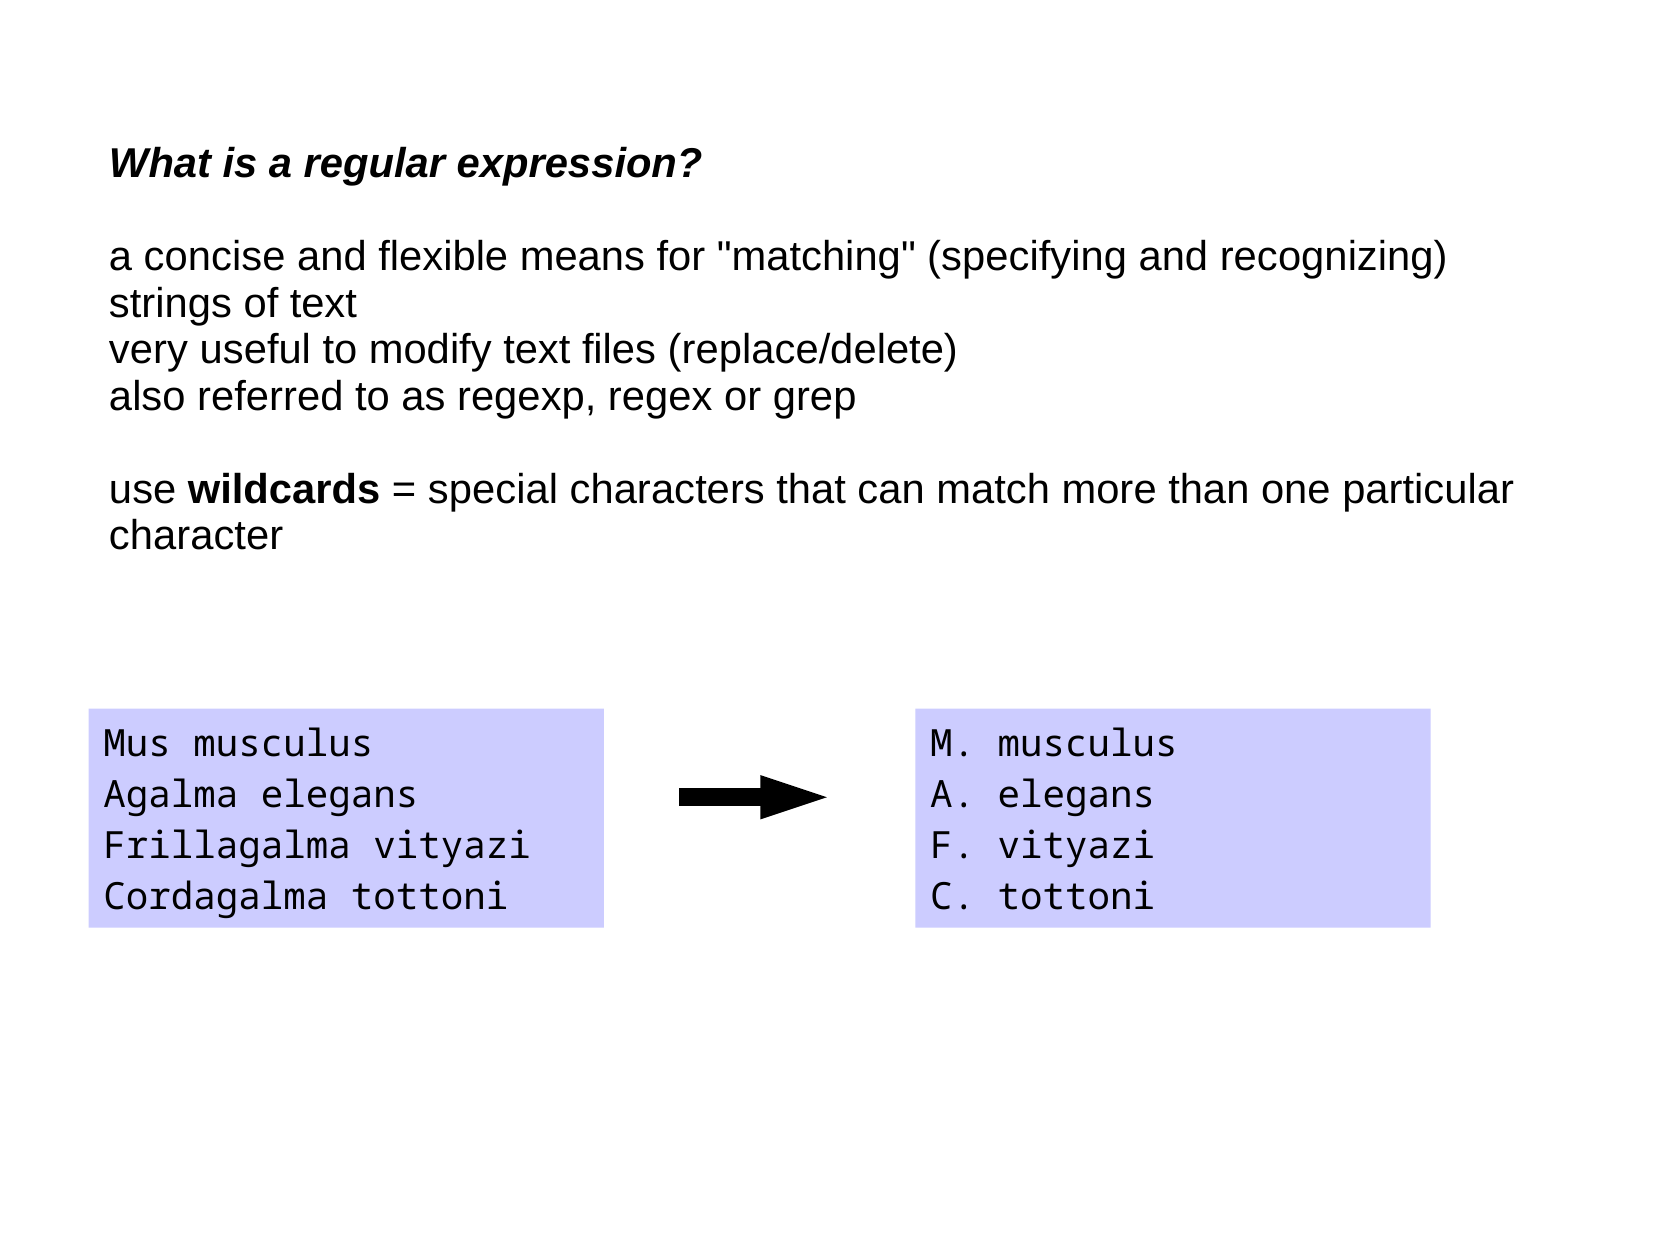

What is a regular expression?
a concise and flexible means for "matching" (specifying and recognizing) strings of text
very useful to modify text files (replace/delete)
also referred to as regexp, regex or grep
use wildcards = special characters that can match more than one particular character
Mus musculus
Agalma elegans
Frillagalma vityazi
Cordagalma tottoni
M. musculus
A. elegans
F. vityazi
C. tottoni